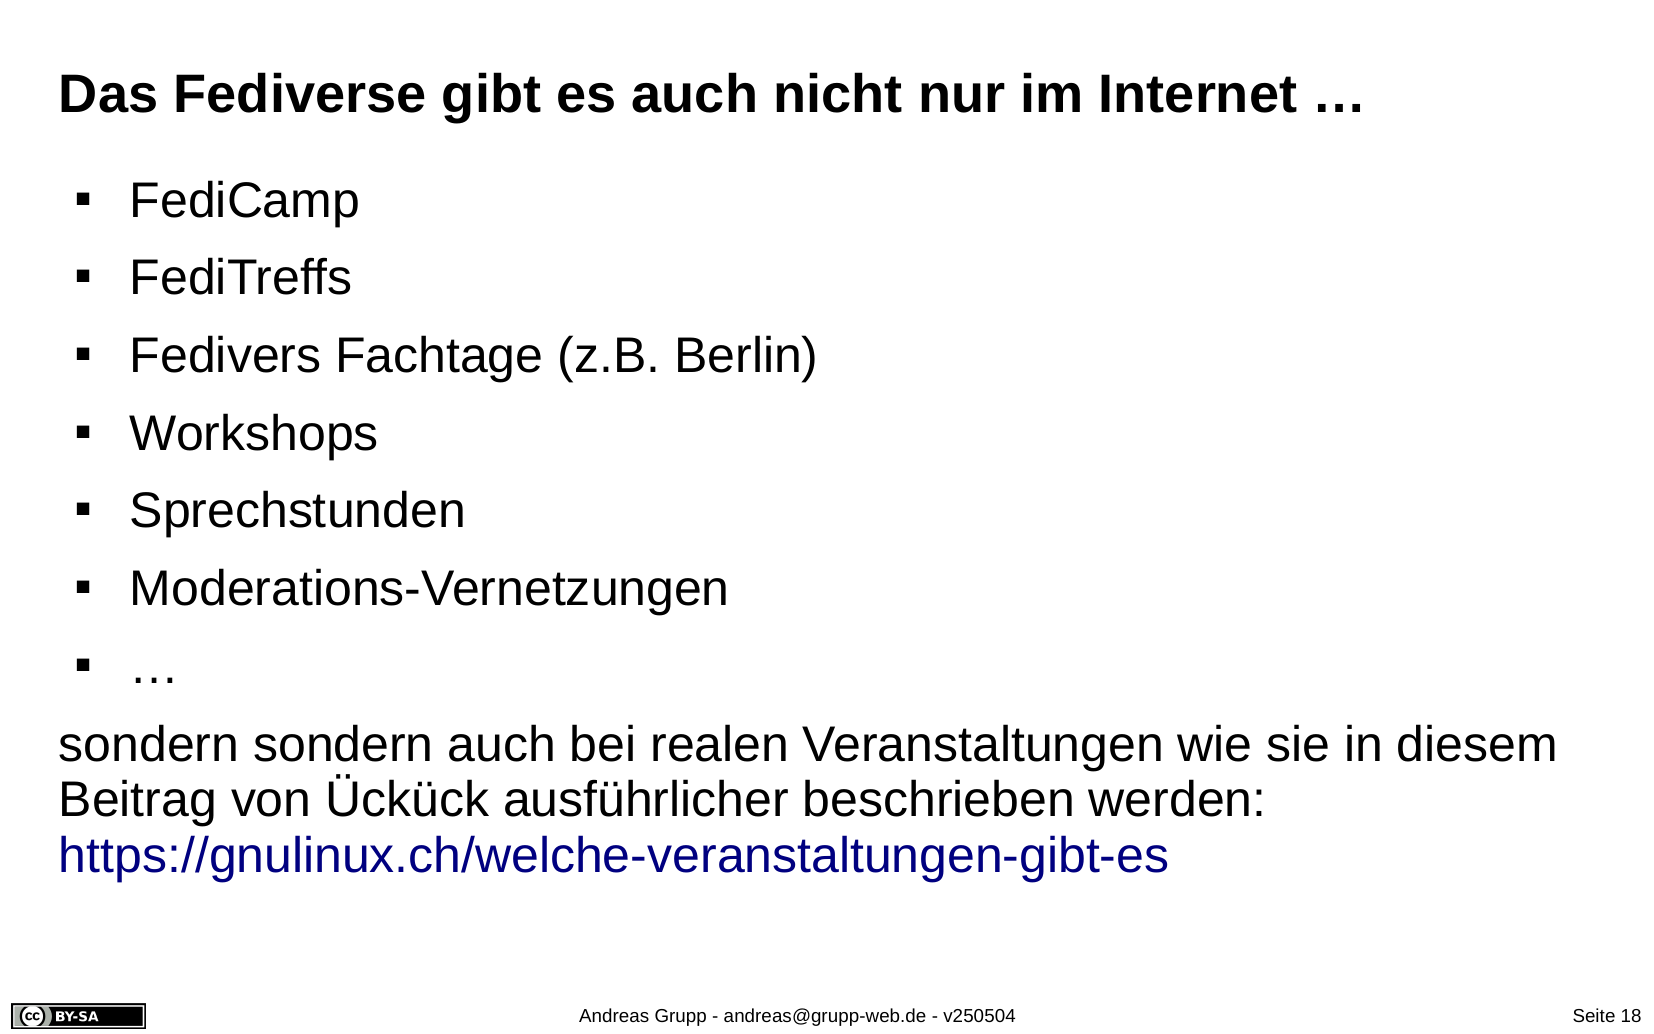

# Das Fediverse gibt es auch nicht nur im Internet …
FediCamp
FediTreffs
Fedivers Fachtage (z.B. Berlin)
Workshops
Sprechstunden
Moderations-Vernetzungen
…
sondern sondern auch bei realen Veranstaltungen wie sie in diesem Beitrag von Ückück ausführlicher beschrieben werden:
https://gnulinux.ch/welche-veranstaltungen-gibt-es
Andreas Grupp - andreas@grupp-web.de - v250504
18